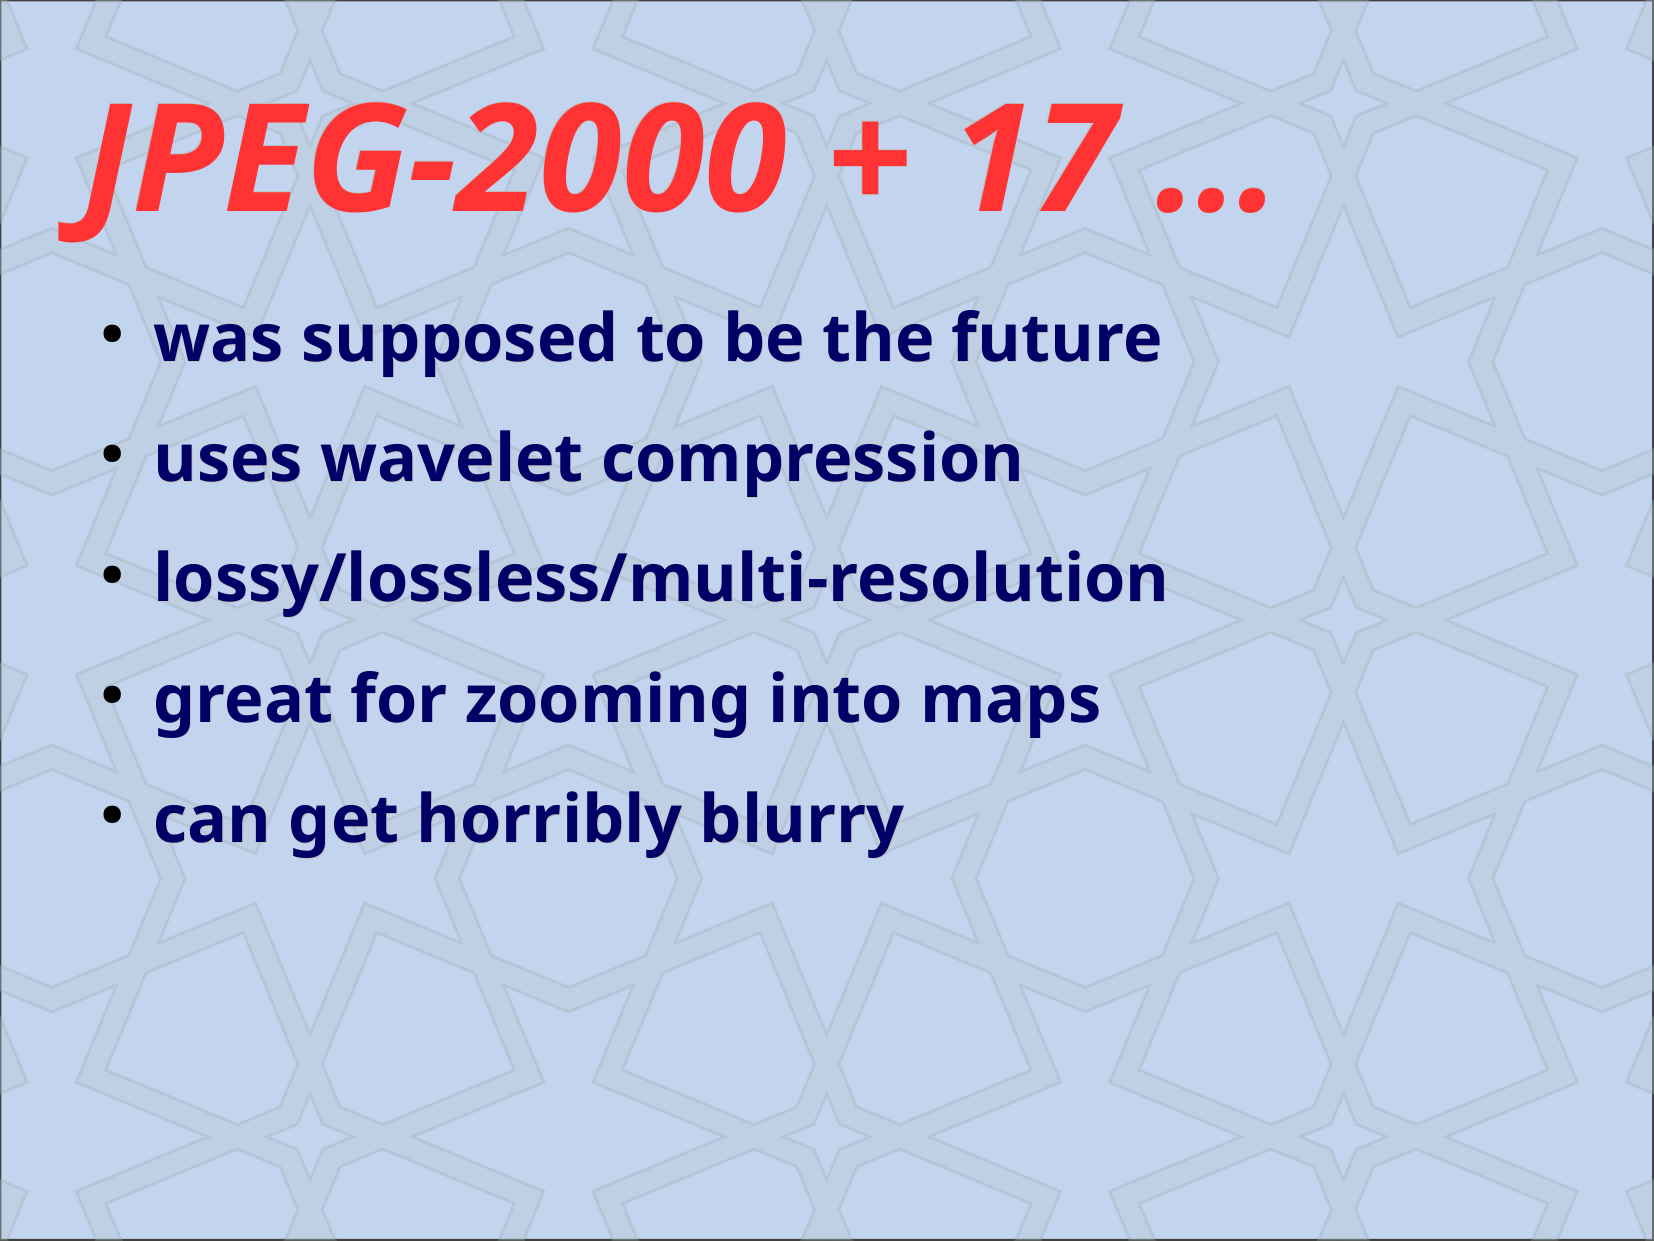

# JPEG-2000 + 17 …
was supposed to be the future
uses wavelet compression
lossy/lossless/multi-resolution
great for zooming into maps
can get horribly blurry